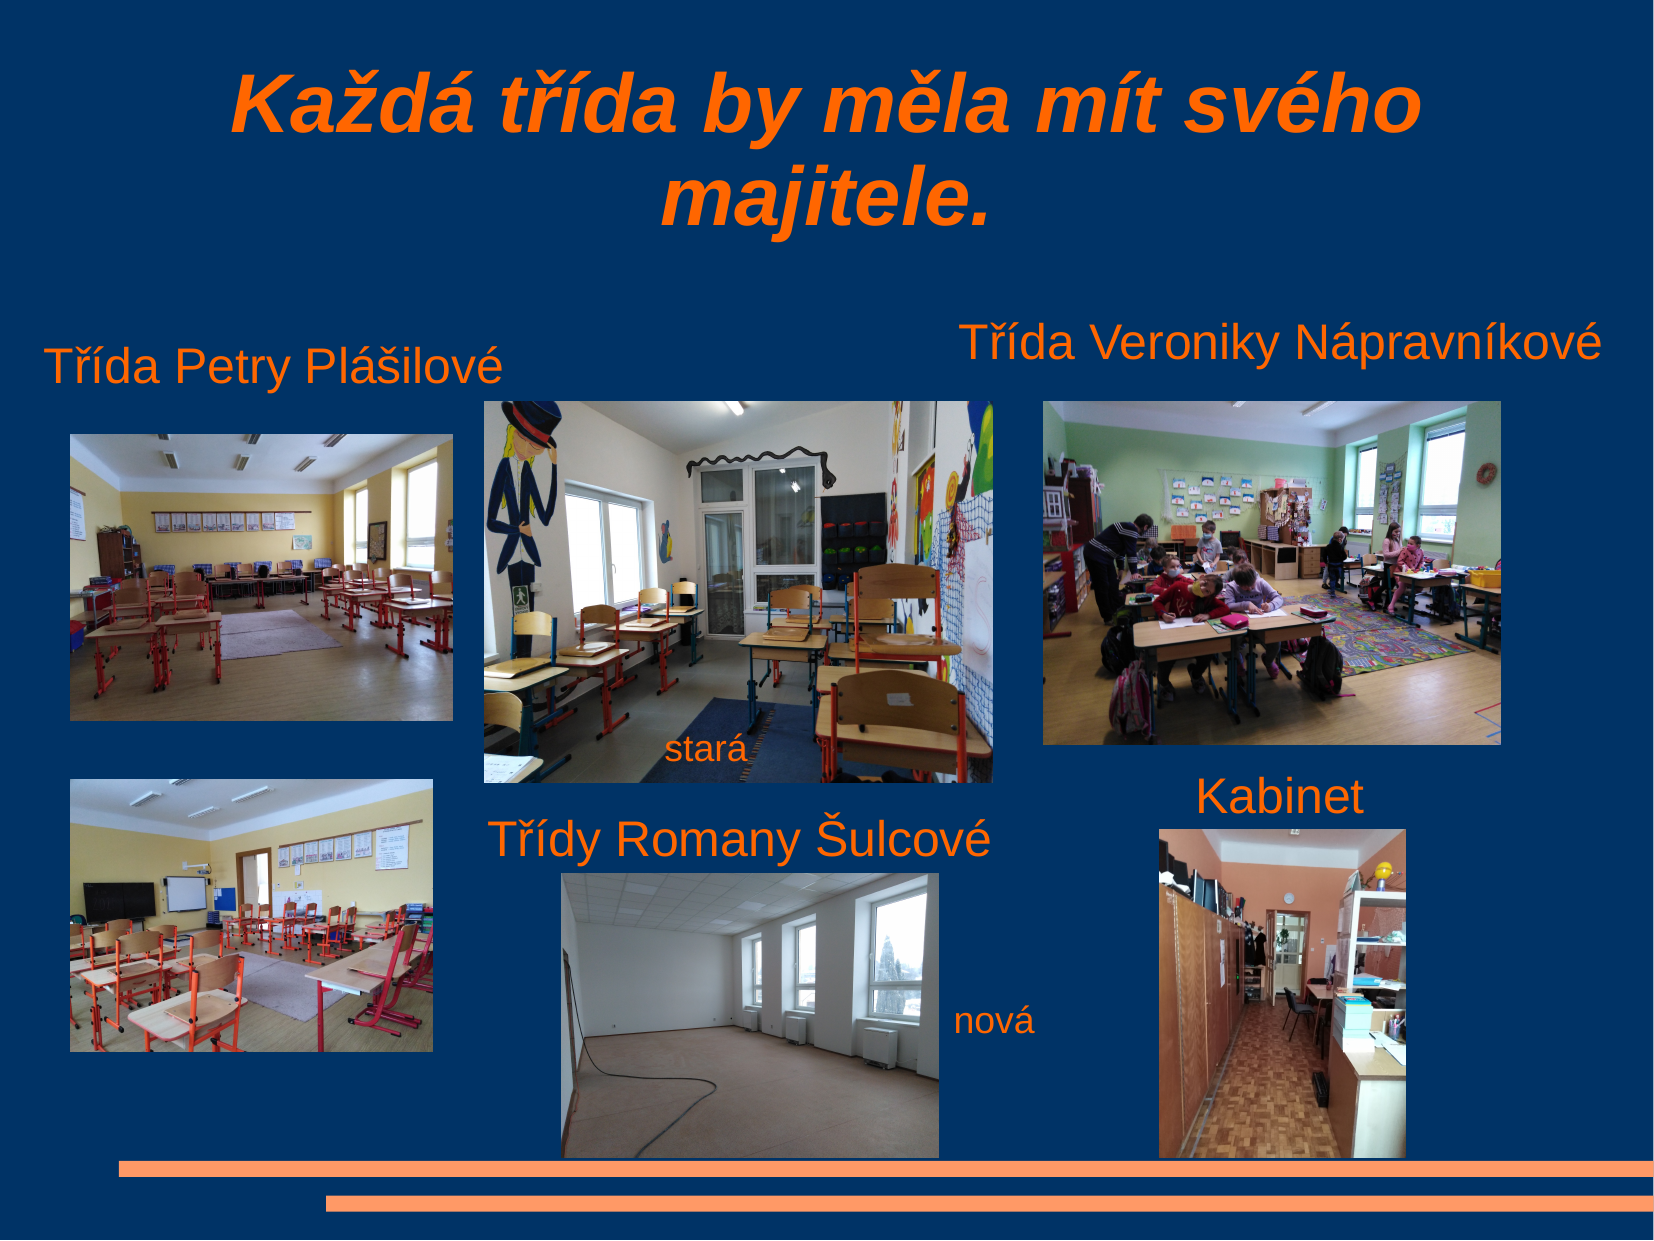

# Každá třída by měla mít svého majitele.
Třída Veroniky Nápravníkové
Třída Petry Plášilové
stará
Kabinet
Třídy Romany Šulcové
nová